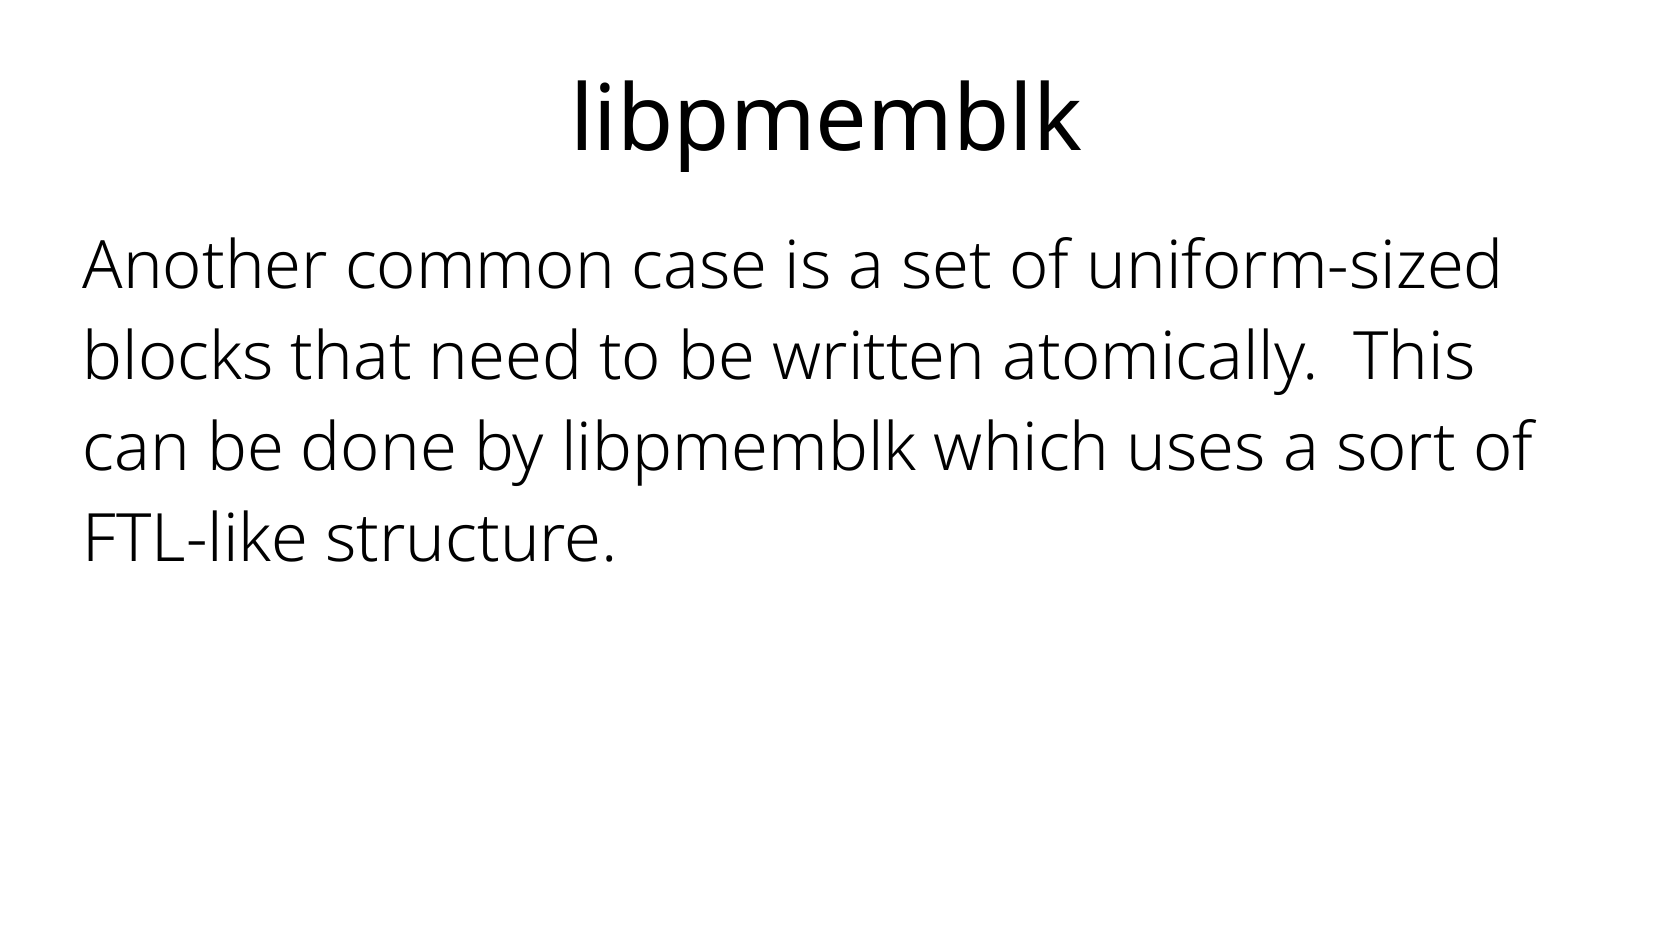

# libpmemblk
Another common case is a set of uniform-sized blocks that need to be written atomically. This can be done by libpmemblk which uses a sort of FTL-like structure.